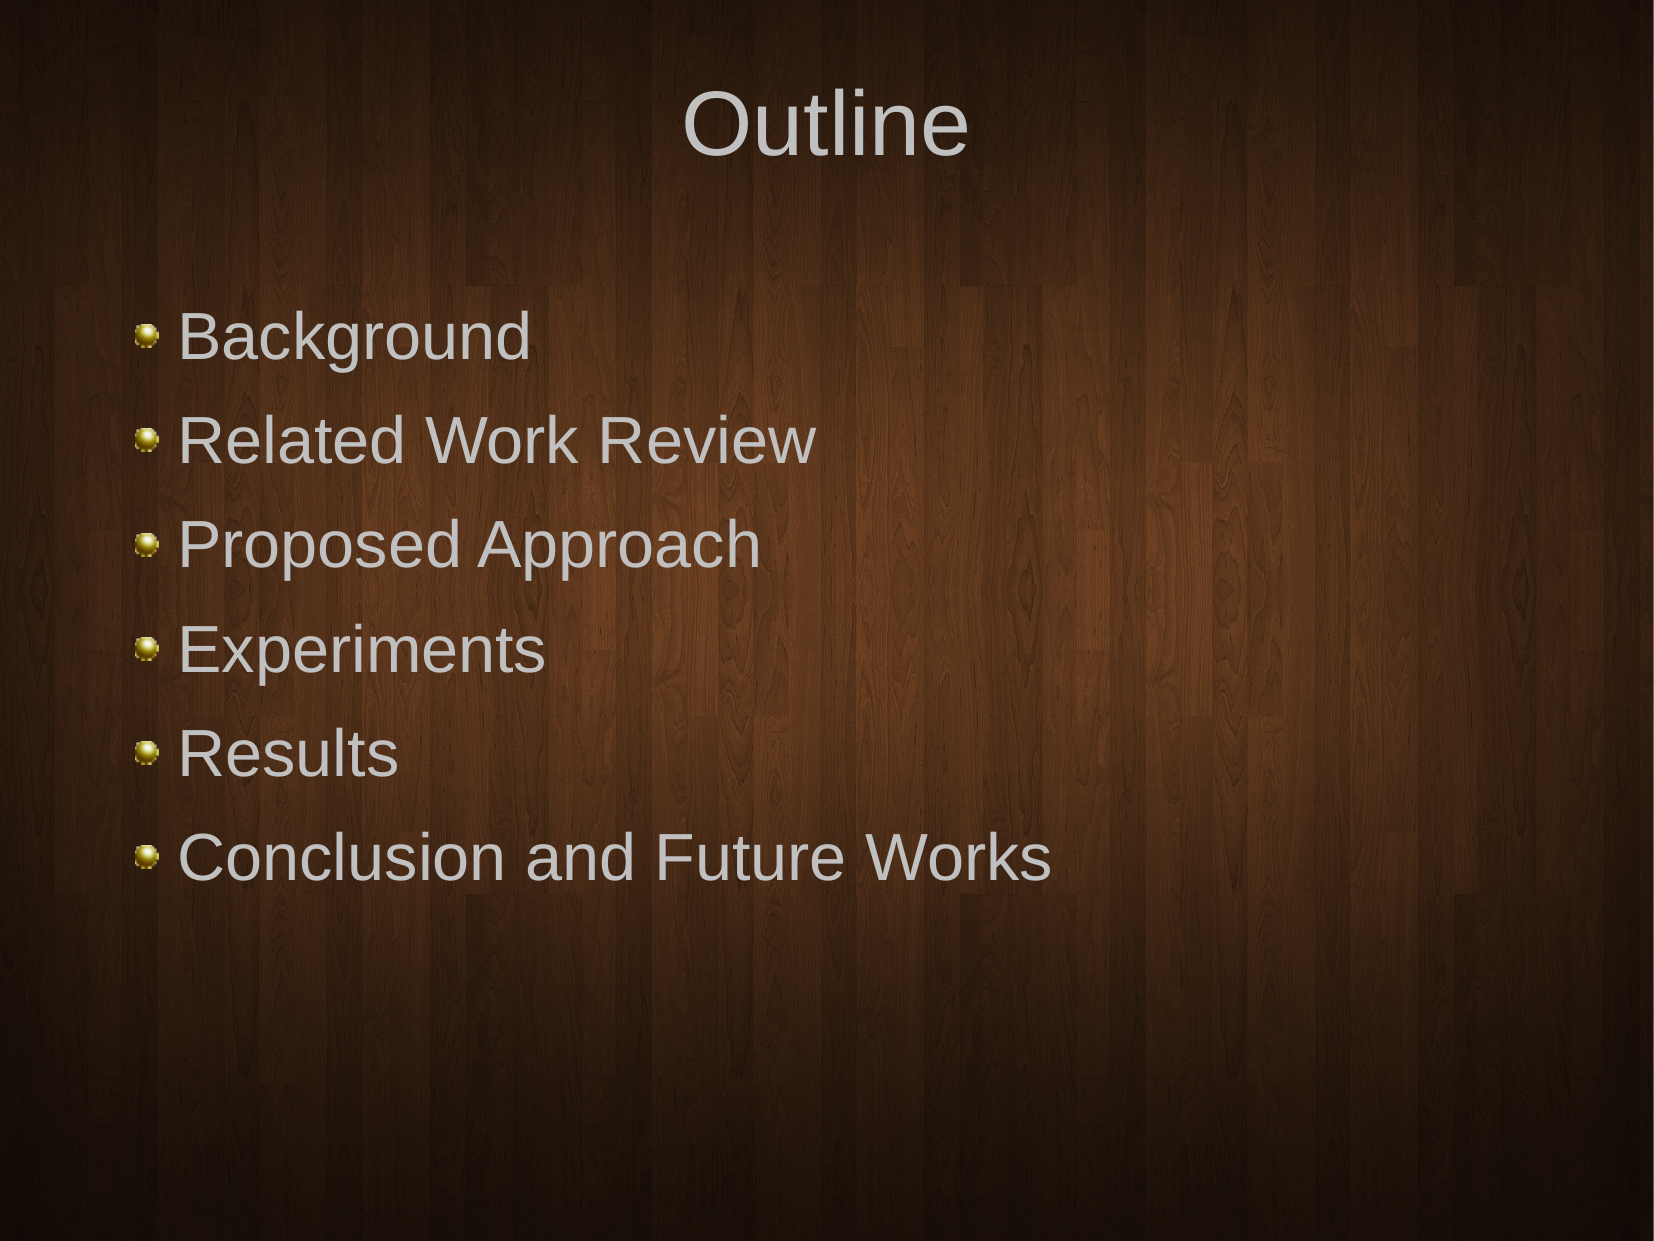

# Outline
 Background
 Related Work Review
 Proposed Approach
 Experiments
 Results
 Conclusion and Future Works